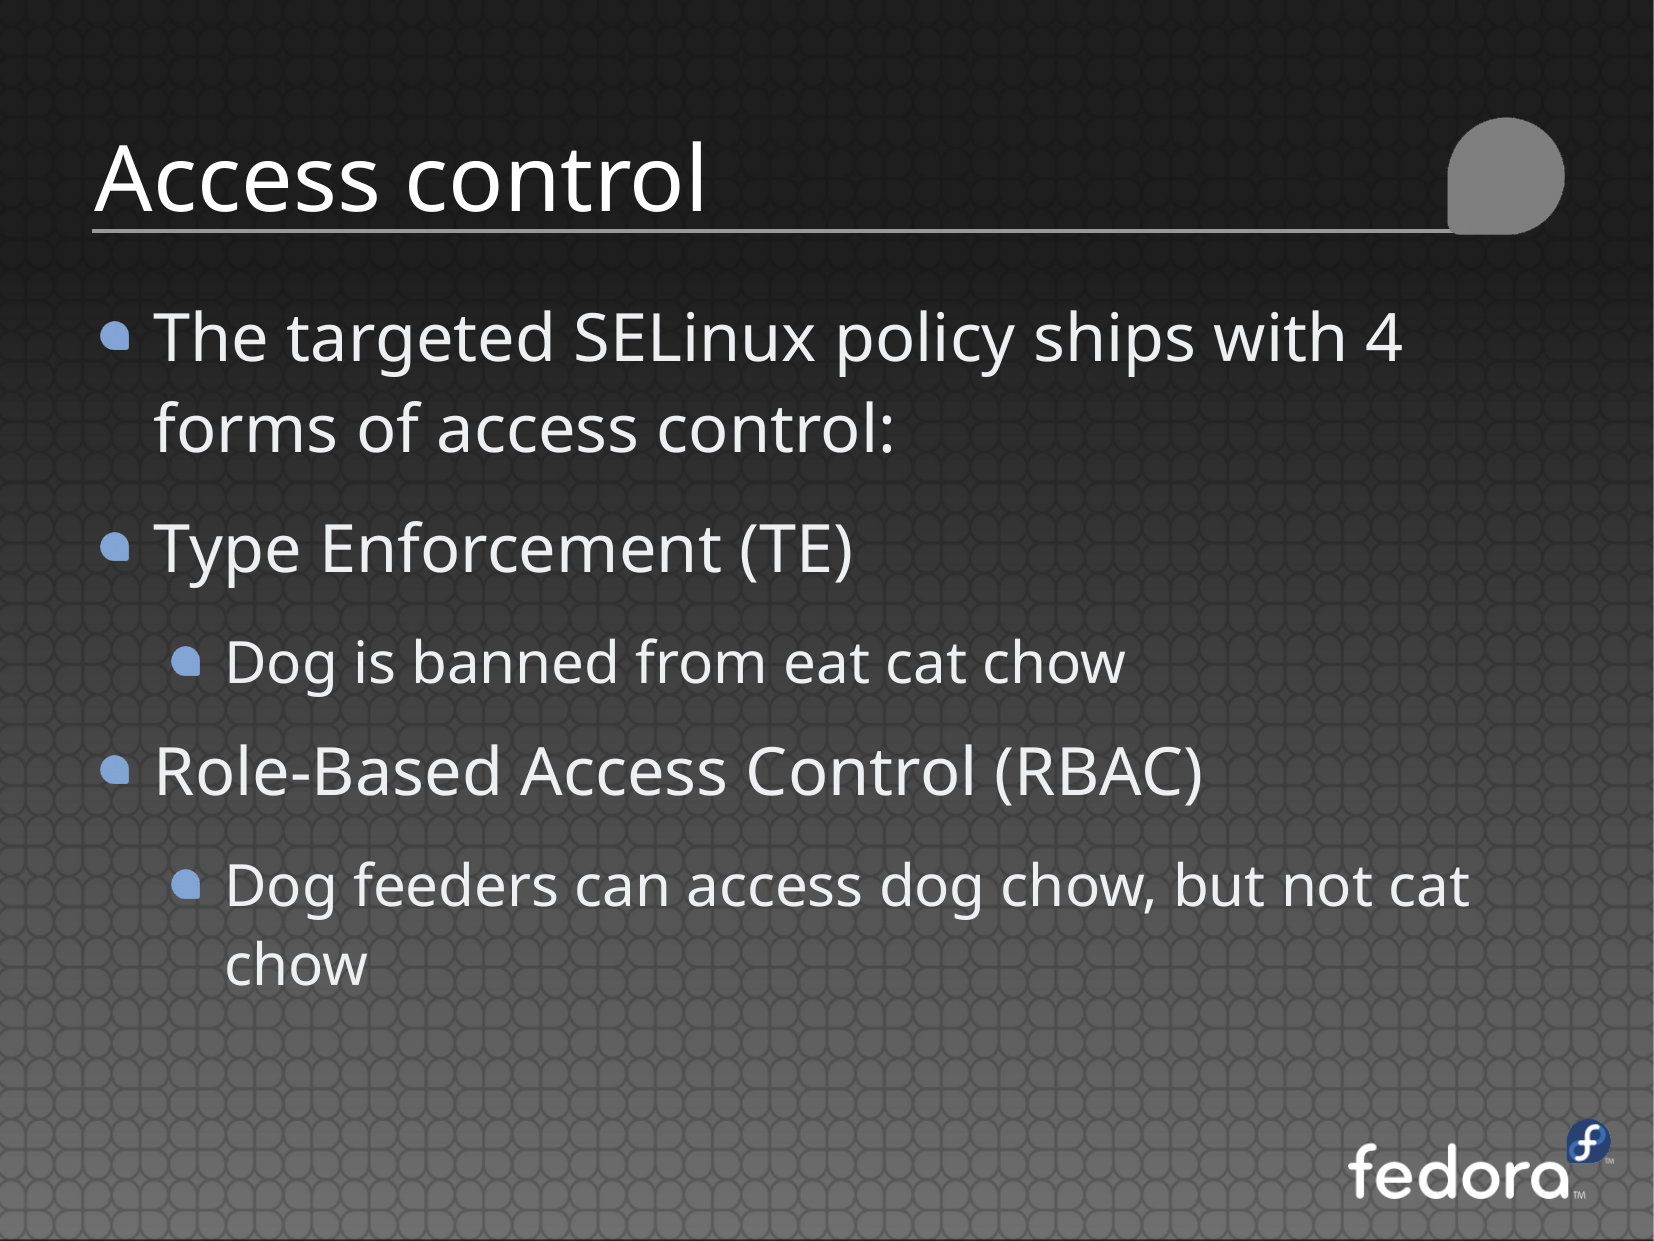

Access control
# The targeted SELinux policy ships with 4 forms of access control:
Type Enforcement (TE)
Dog is banned from eat cat chow
Role-Based Access Control (RBAC)
Dog feeders can access dog chow, but not cat chow